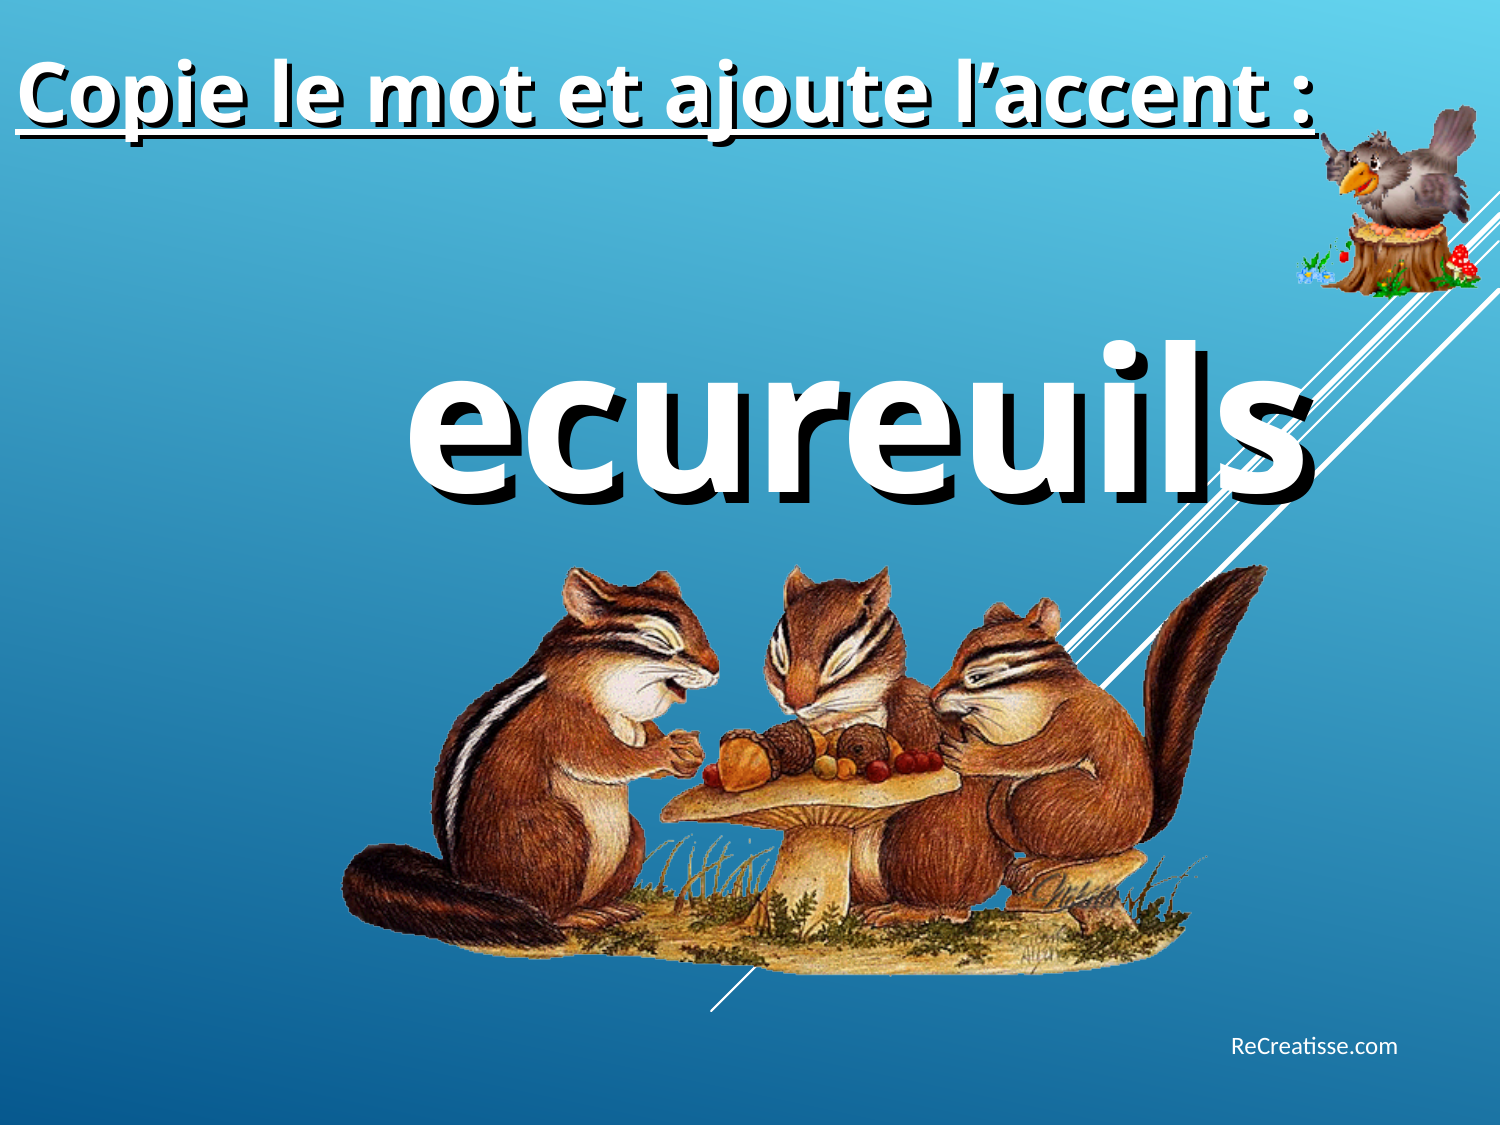

Copie le mot et ajoute l’accent :
ecureuils
é
ReCreatisse.com